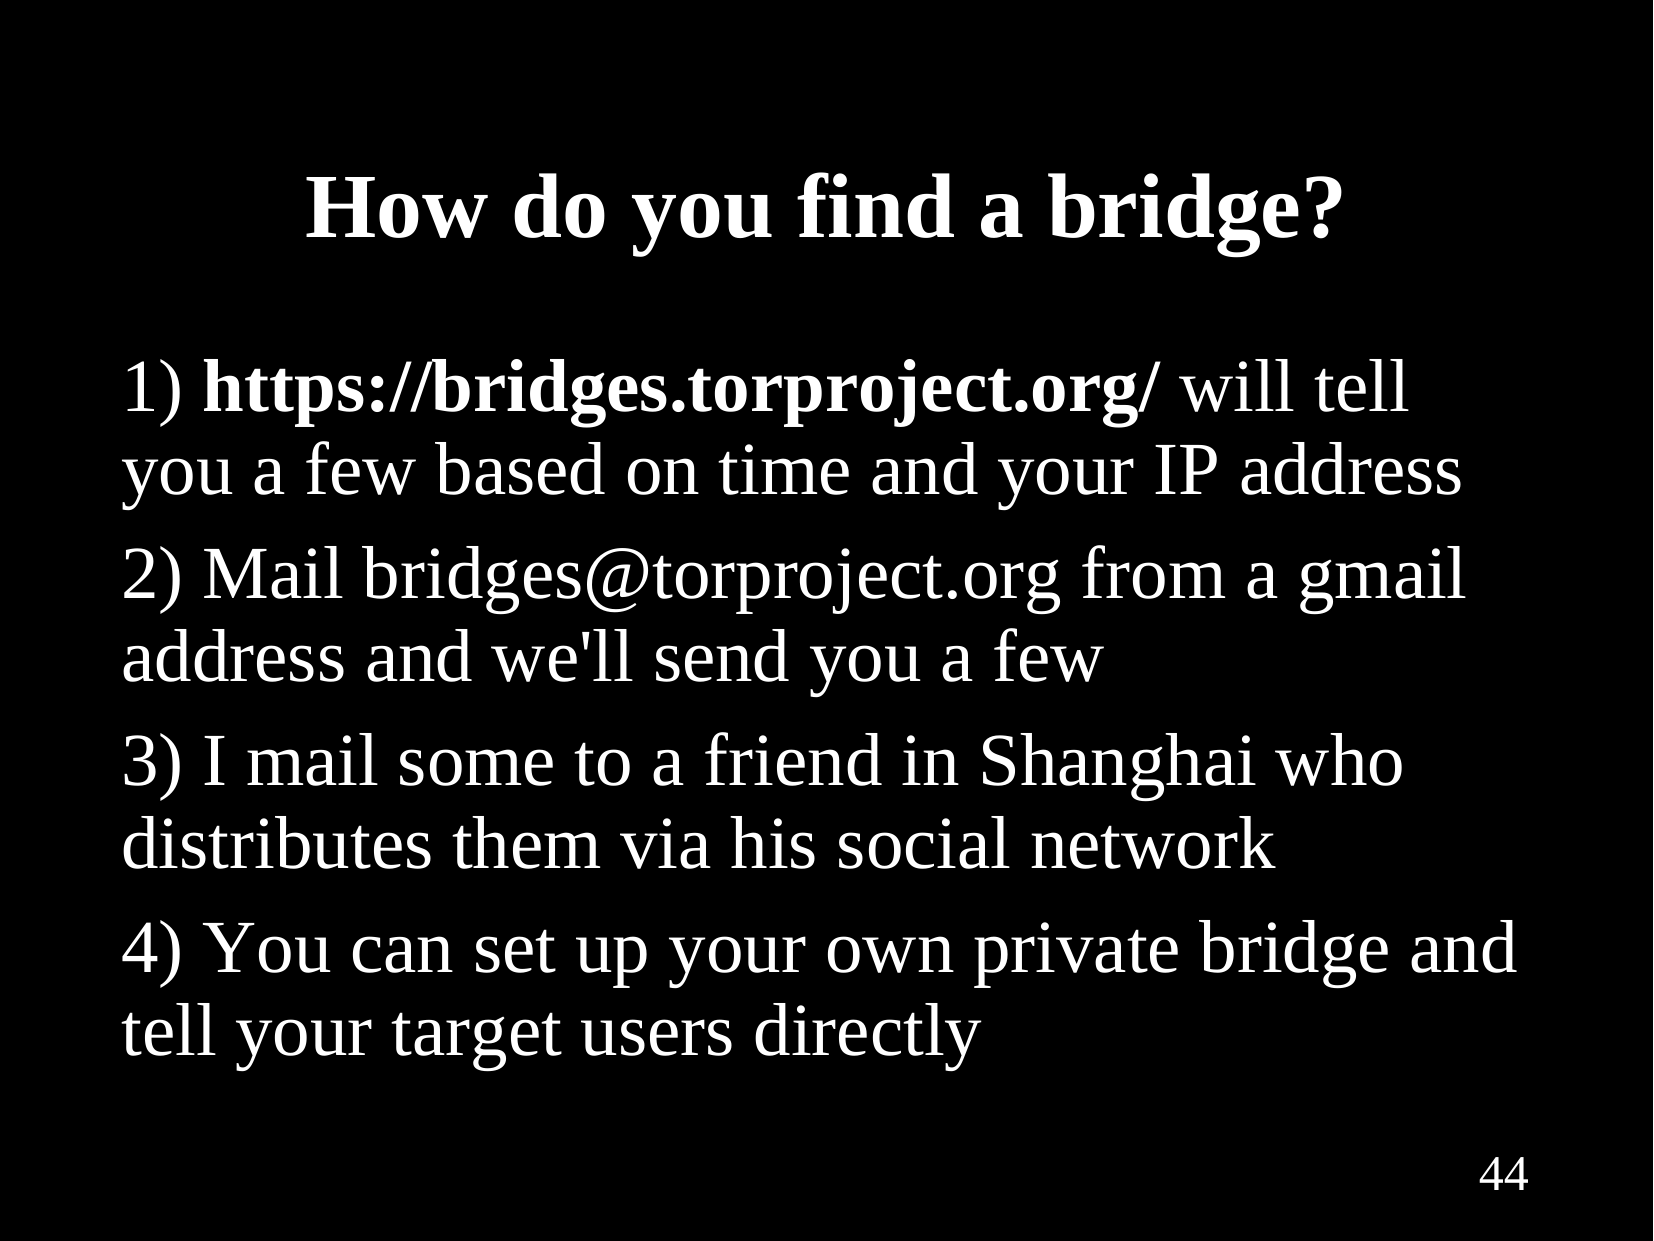

# How do you find a bridge?
1) https://bridges.torproject.org/ will tell you a few based on time and your IP address
2) Mail bridges@torproject.org from a gmail address and we'll send you a few
3) I mail some to a friend in Shanghai who distributes them via his social network
4) You can set up your own private bridge and tell your target users directly